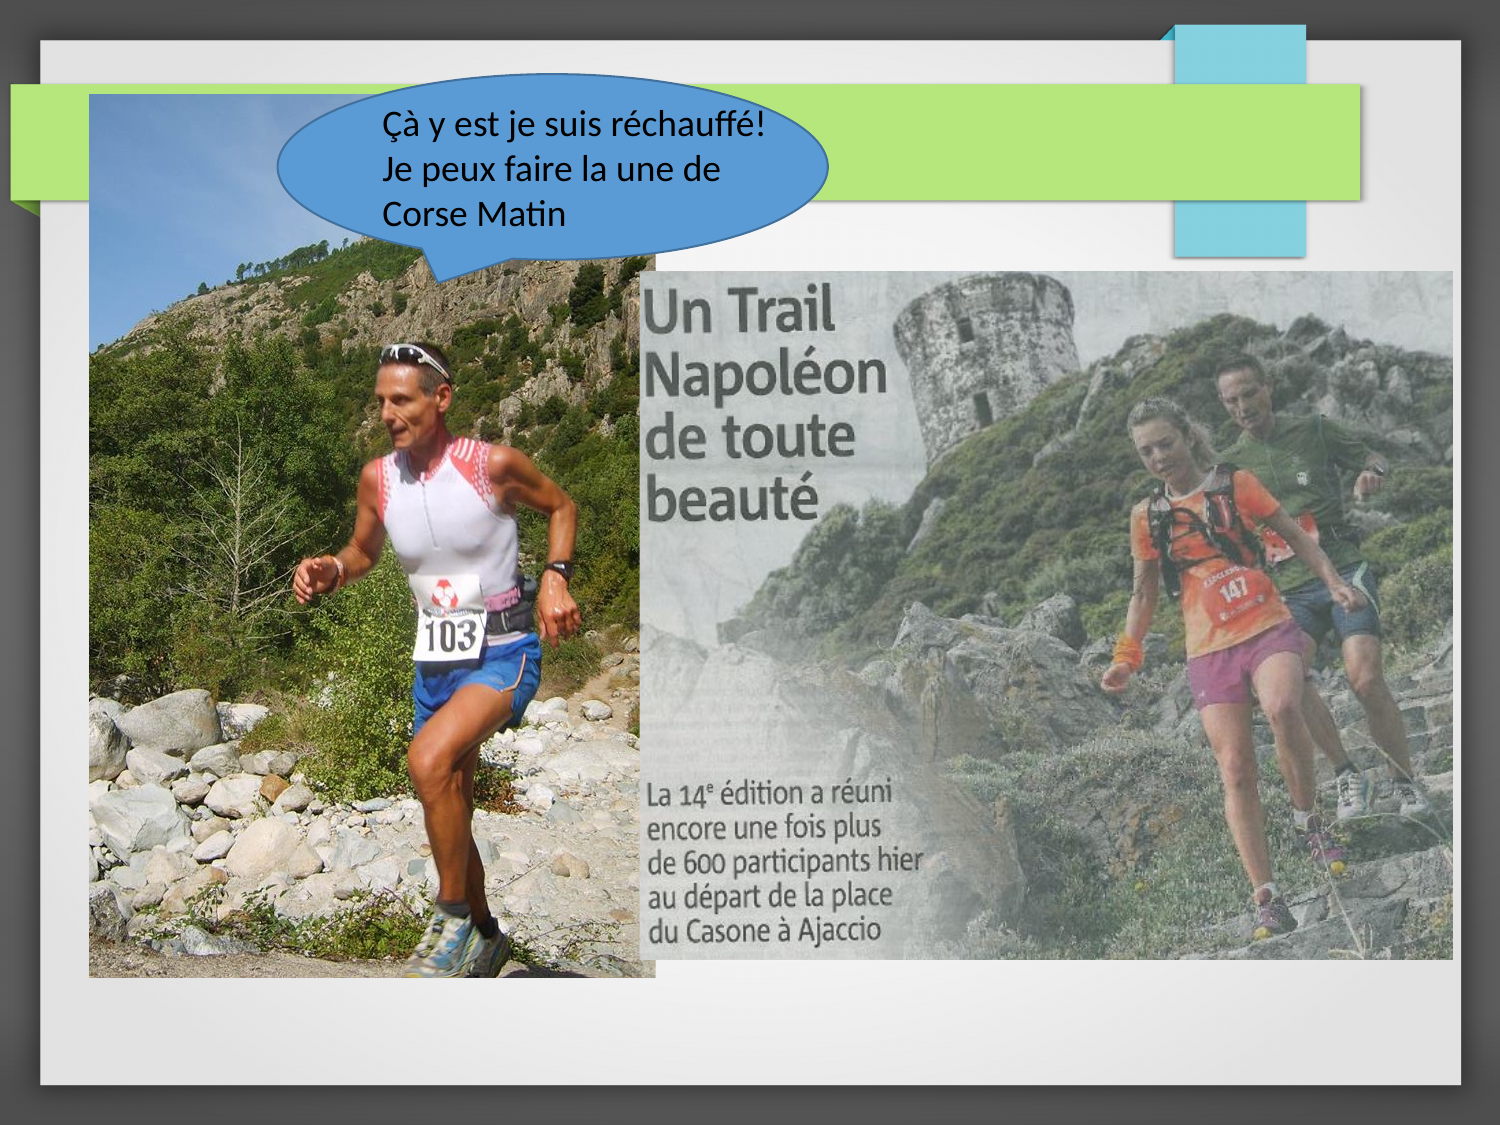

Çà y est je suis réchauffé!
Je peux faire la une de Corse Matin